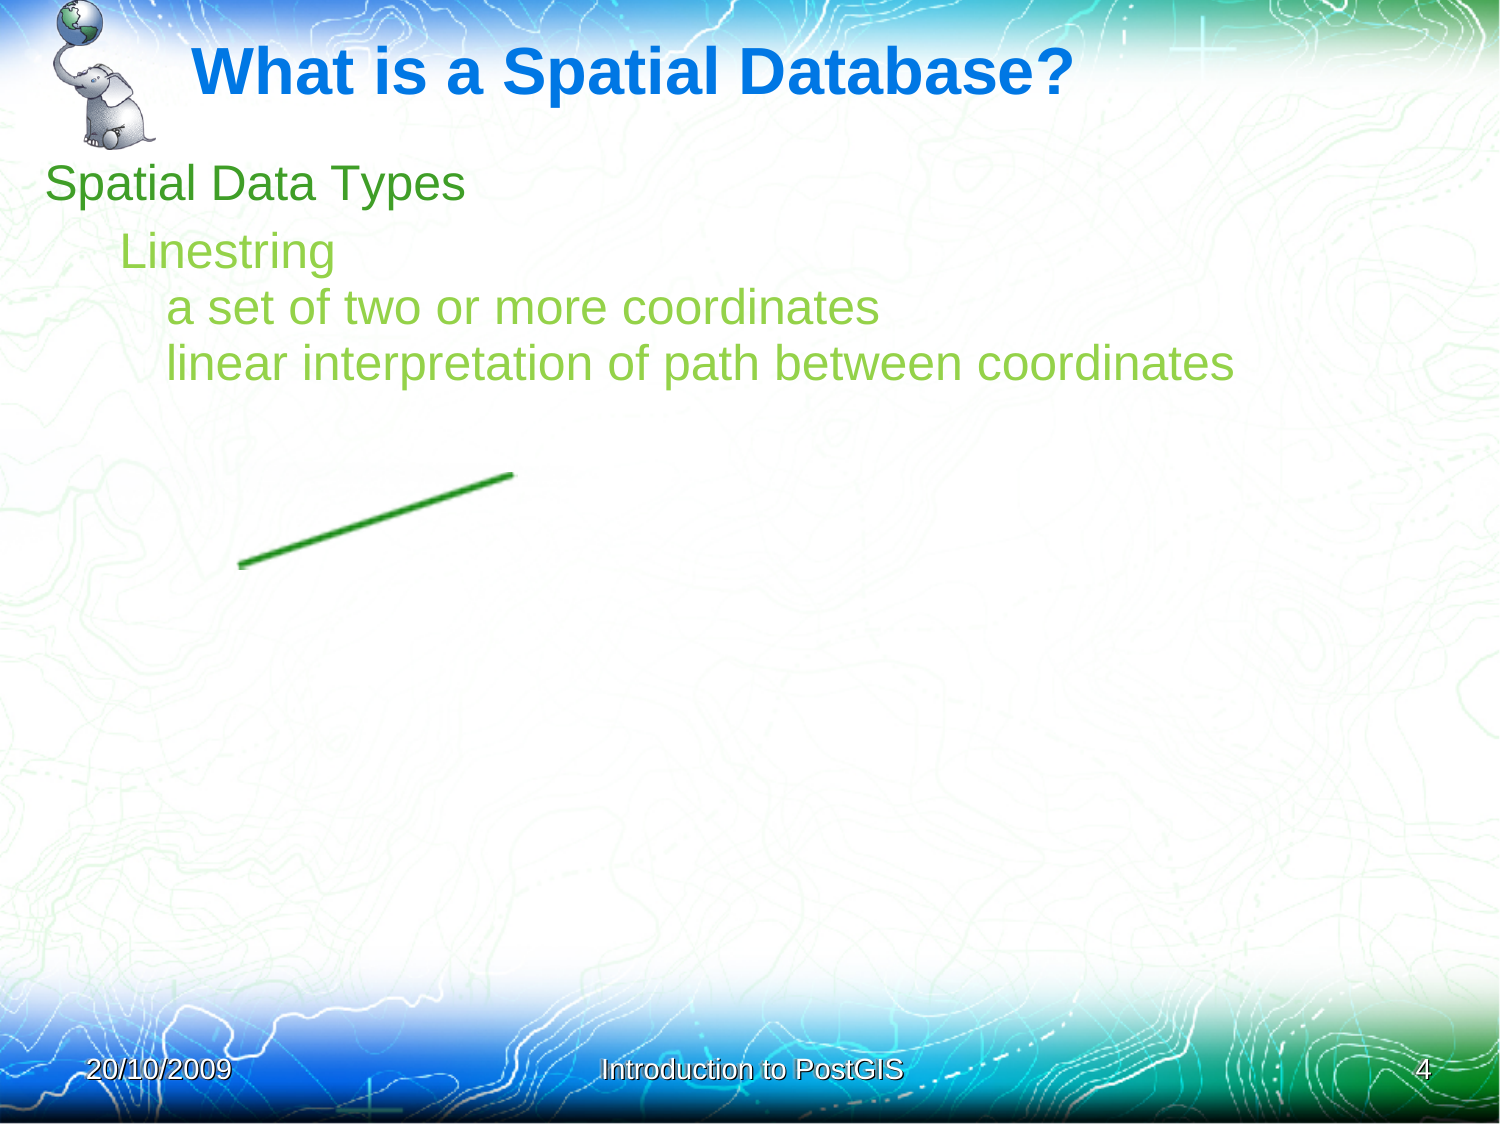

# What is a Spatial Database?
Spatial Data Types
Linestring
a set of two or more coordinates
linear interpretation of path between coordinates
20/10/2009
Introduction to PostGIS
4